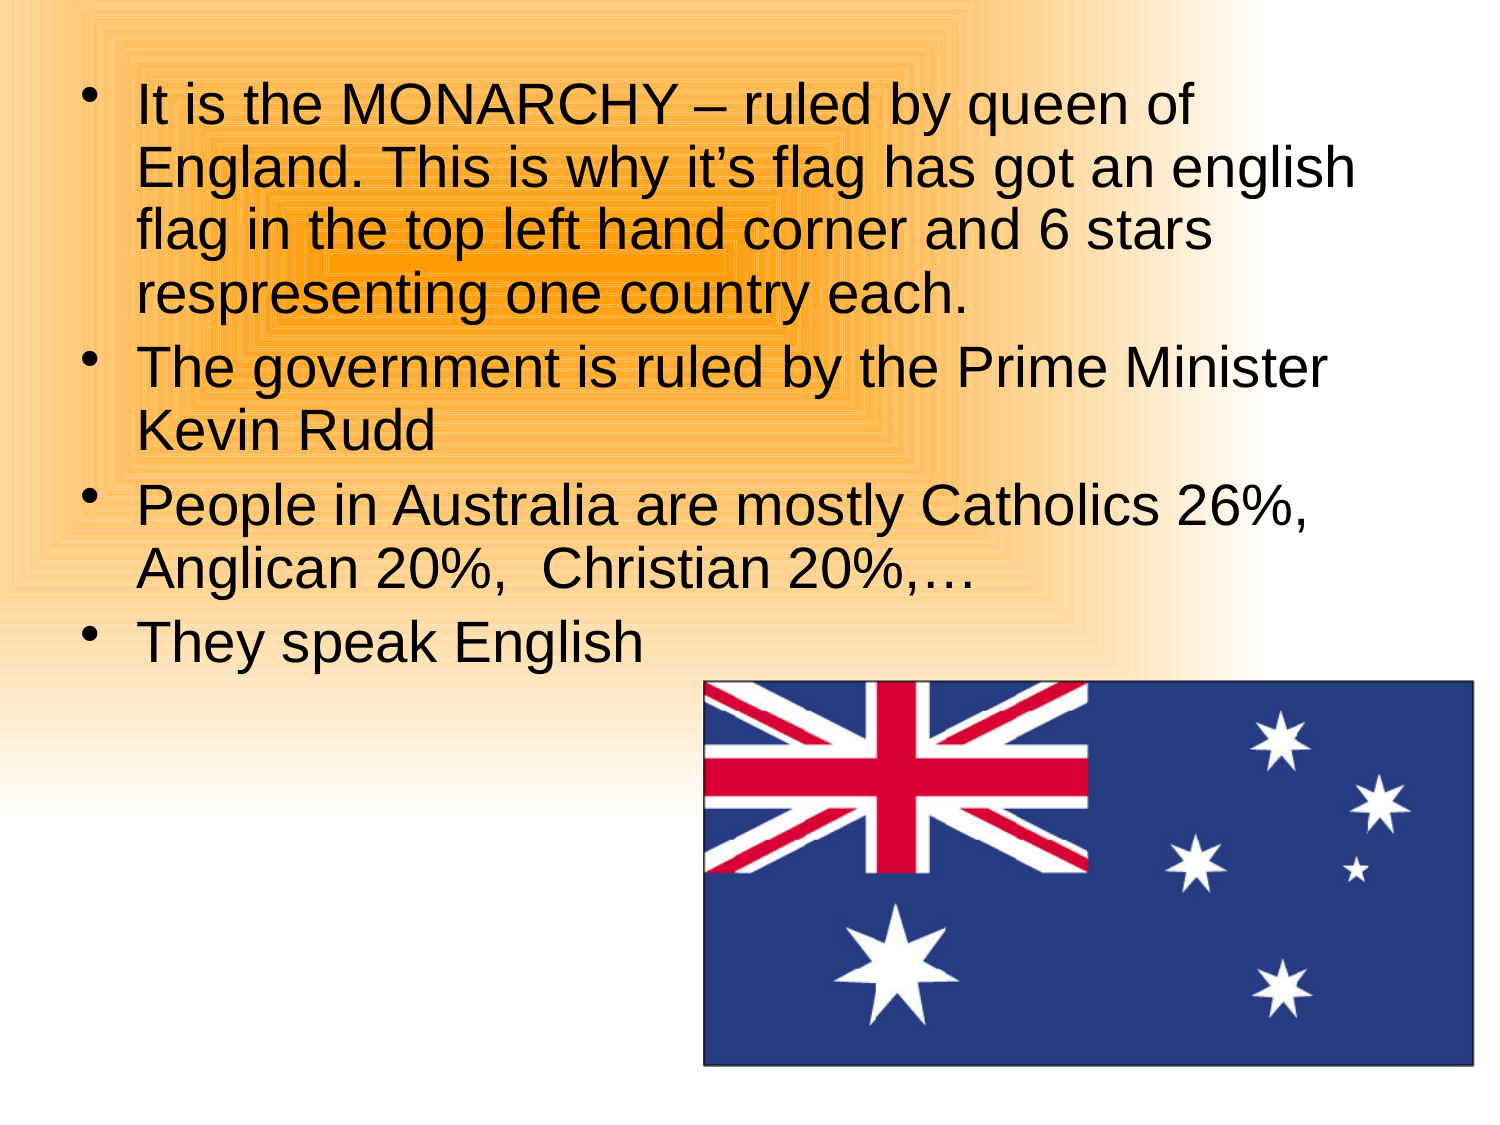

#
It is the MONARCHY – ruled by queen of England. This is why it’s flag has got an english flag in the top left hand corner and 6 stars respresenting one country each.
The government is ruled by the Prime Minister Kevin Rudd
People in Australia are mostly Catholics 26%, Anglican 20%, Christian 20%,…
They speak English